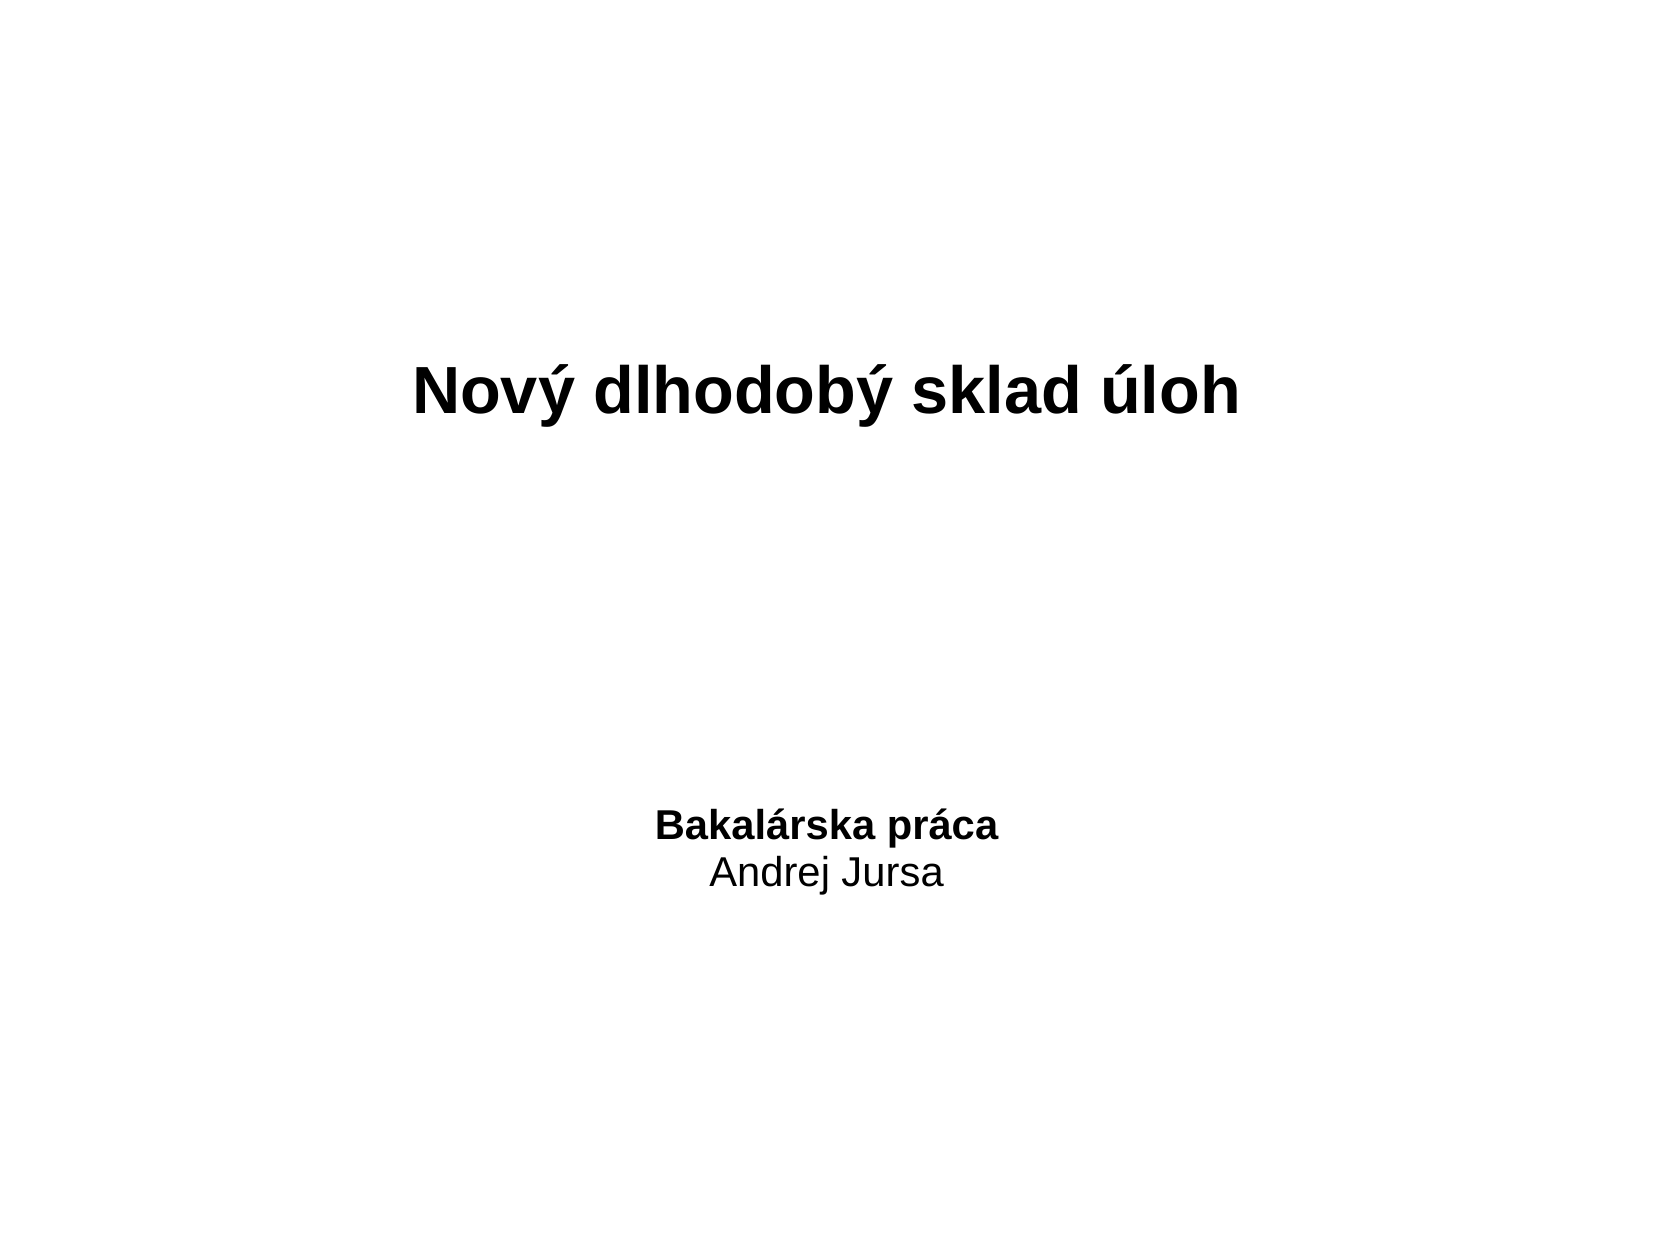

# Nový dlhodobý sklad úloh
Bakalárska práca
Andrej Jursa